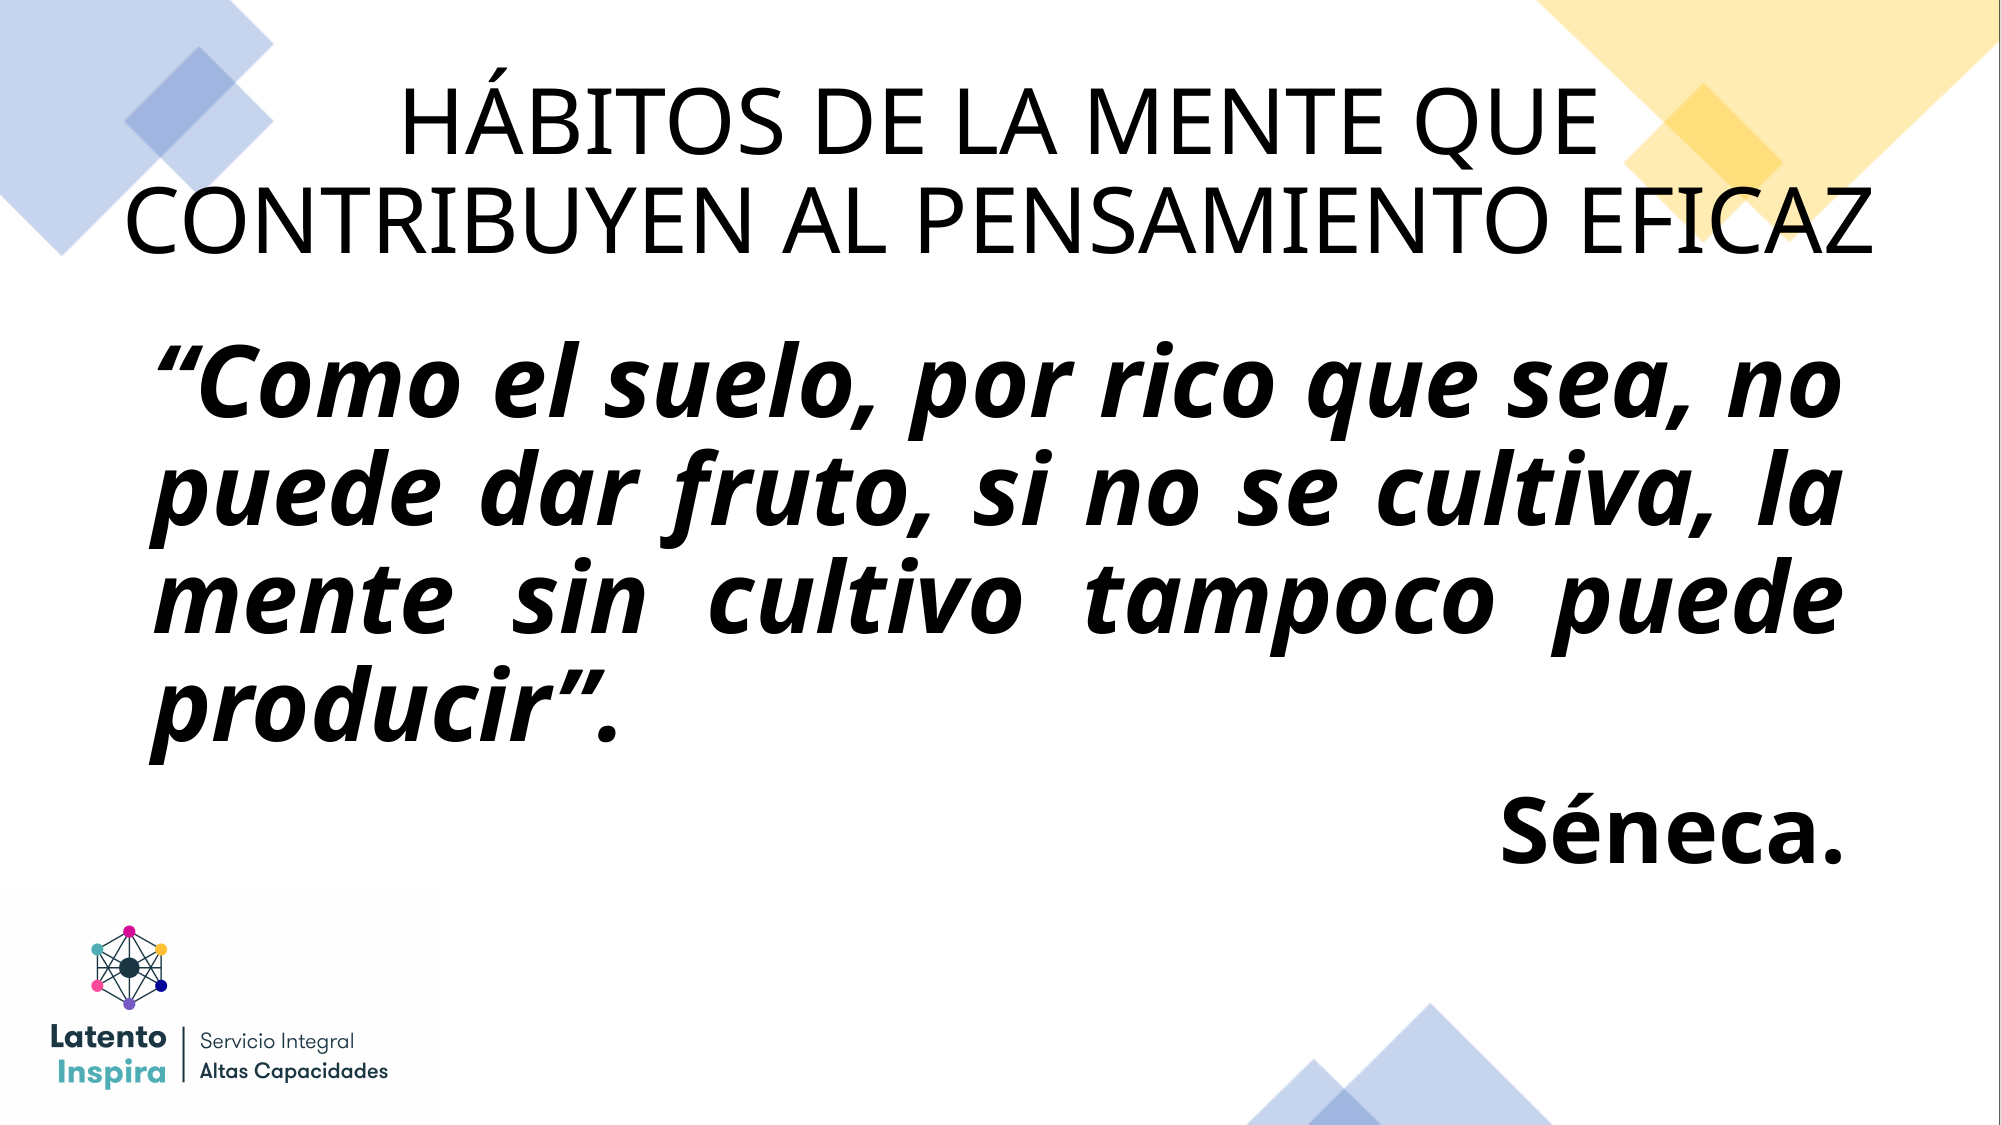

# HÁBITOS DE LA MENTE QUE CONTRIBUYEN AL PENSAMIENTO EFICAZ
“Como el suelo, por rico que sea, no puede dar fruto, si no se cultiva, la mente sin cultivo tampoco puede producir”.
Séneca.